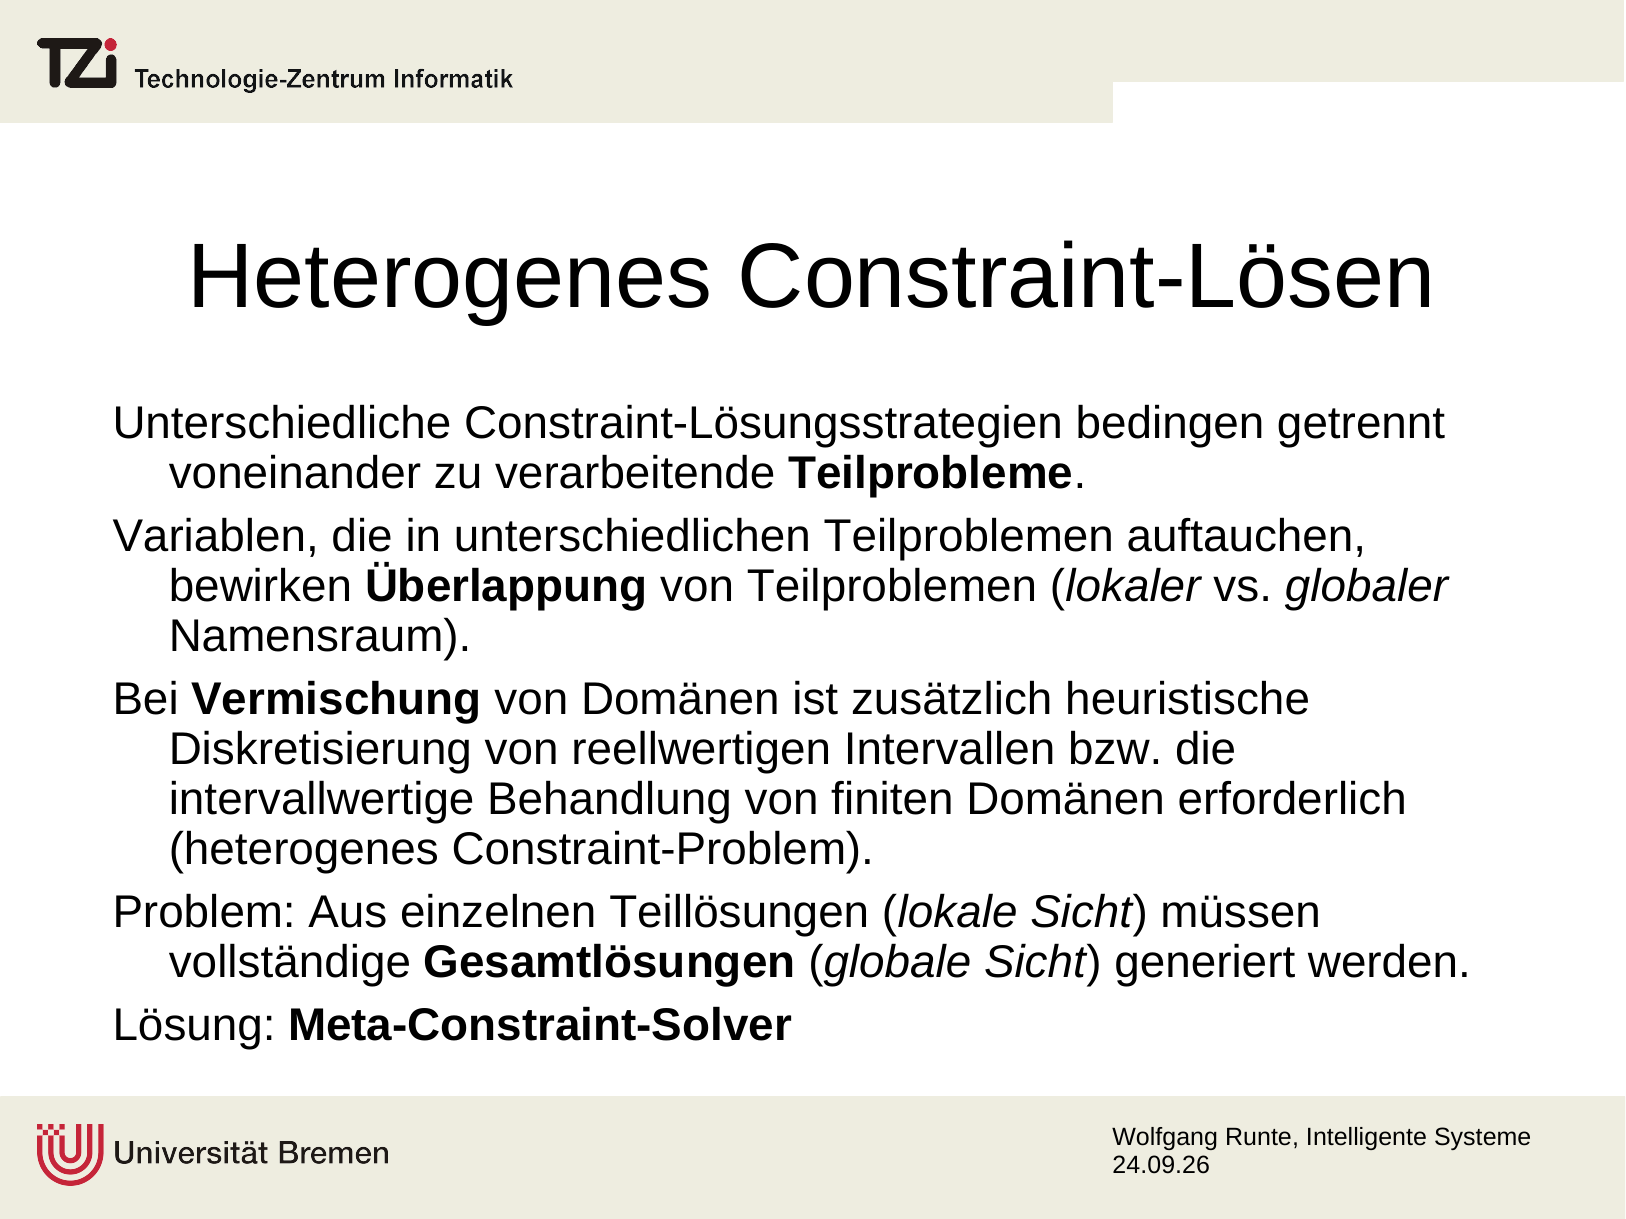

# Heterogenes Constraint-Lösen
Unterschiedliche Constraint-Lösungsstrategien bedingen getrennt voneinander zu verarbeitende Teilprobleme.
Variablen, die in unterschiedlichen Teilproblemen auftauchen, bewirken Überlappung von Teilproblemen (lokaler vs. globaler Namensraum).
Bei Vermischung von Domänen ist zusätzlich heuristische Diskretisierung von reellwertigen Intervallen bzw. die intervallwertige Behandlung von finiten Domänen erforderlich (heterogenes Constraint-Problem).
Problem: Aus einzelnen Teillösungen (lokale Sicht) müssen vollständige Gesamtlösungen (globale Sicht) generiert werden.
Lösung: Meta-Constraint-Solver